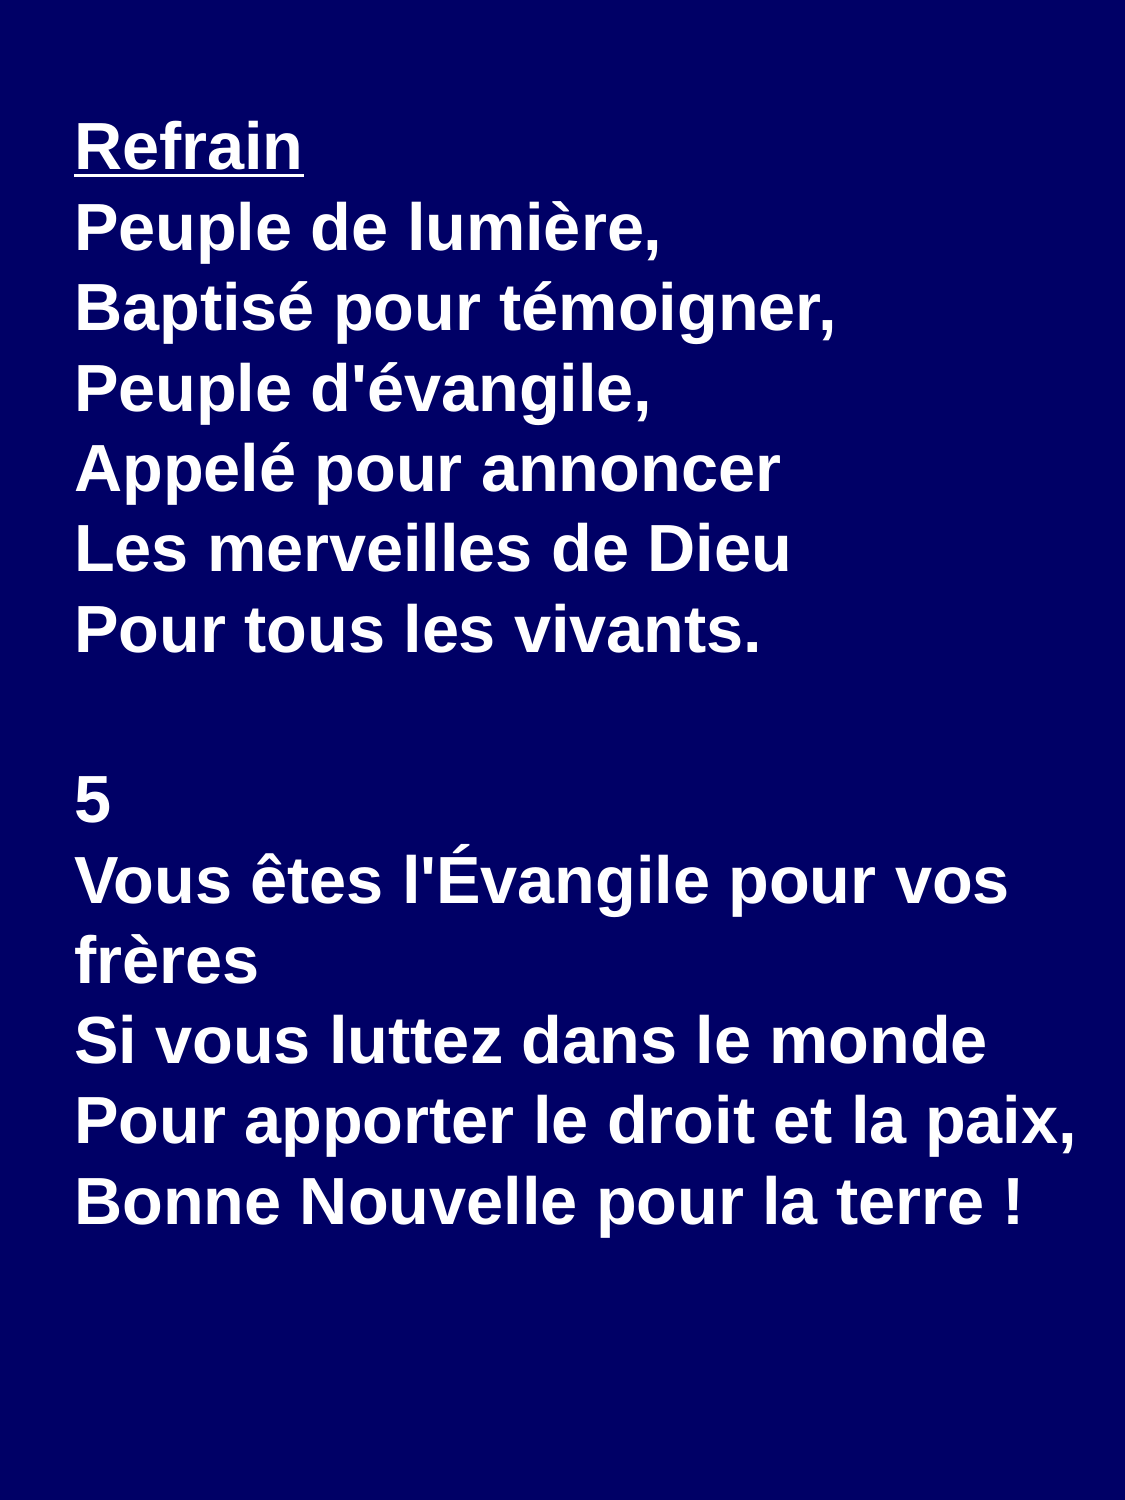

Refrain
Peuple de lumière,
Baptisé pour témoigner,
Peuple d'évangile,
Appelé pour annoncer
Les merveilles de Dieu
Pour tous les vivants.
5
Vous êtes l'Évangile pour vos frères
Si vous luttez dans le monde
Pour apporter le droit et la paix,
Bonne Nouvelle pour la terre !